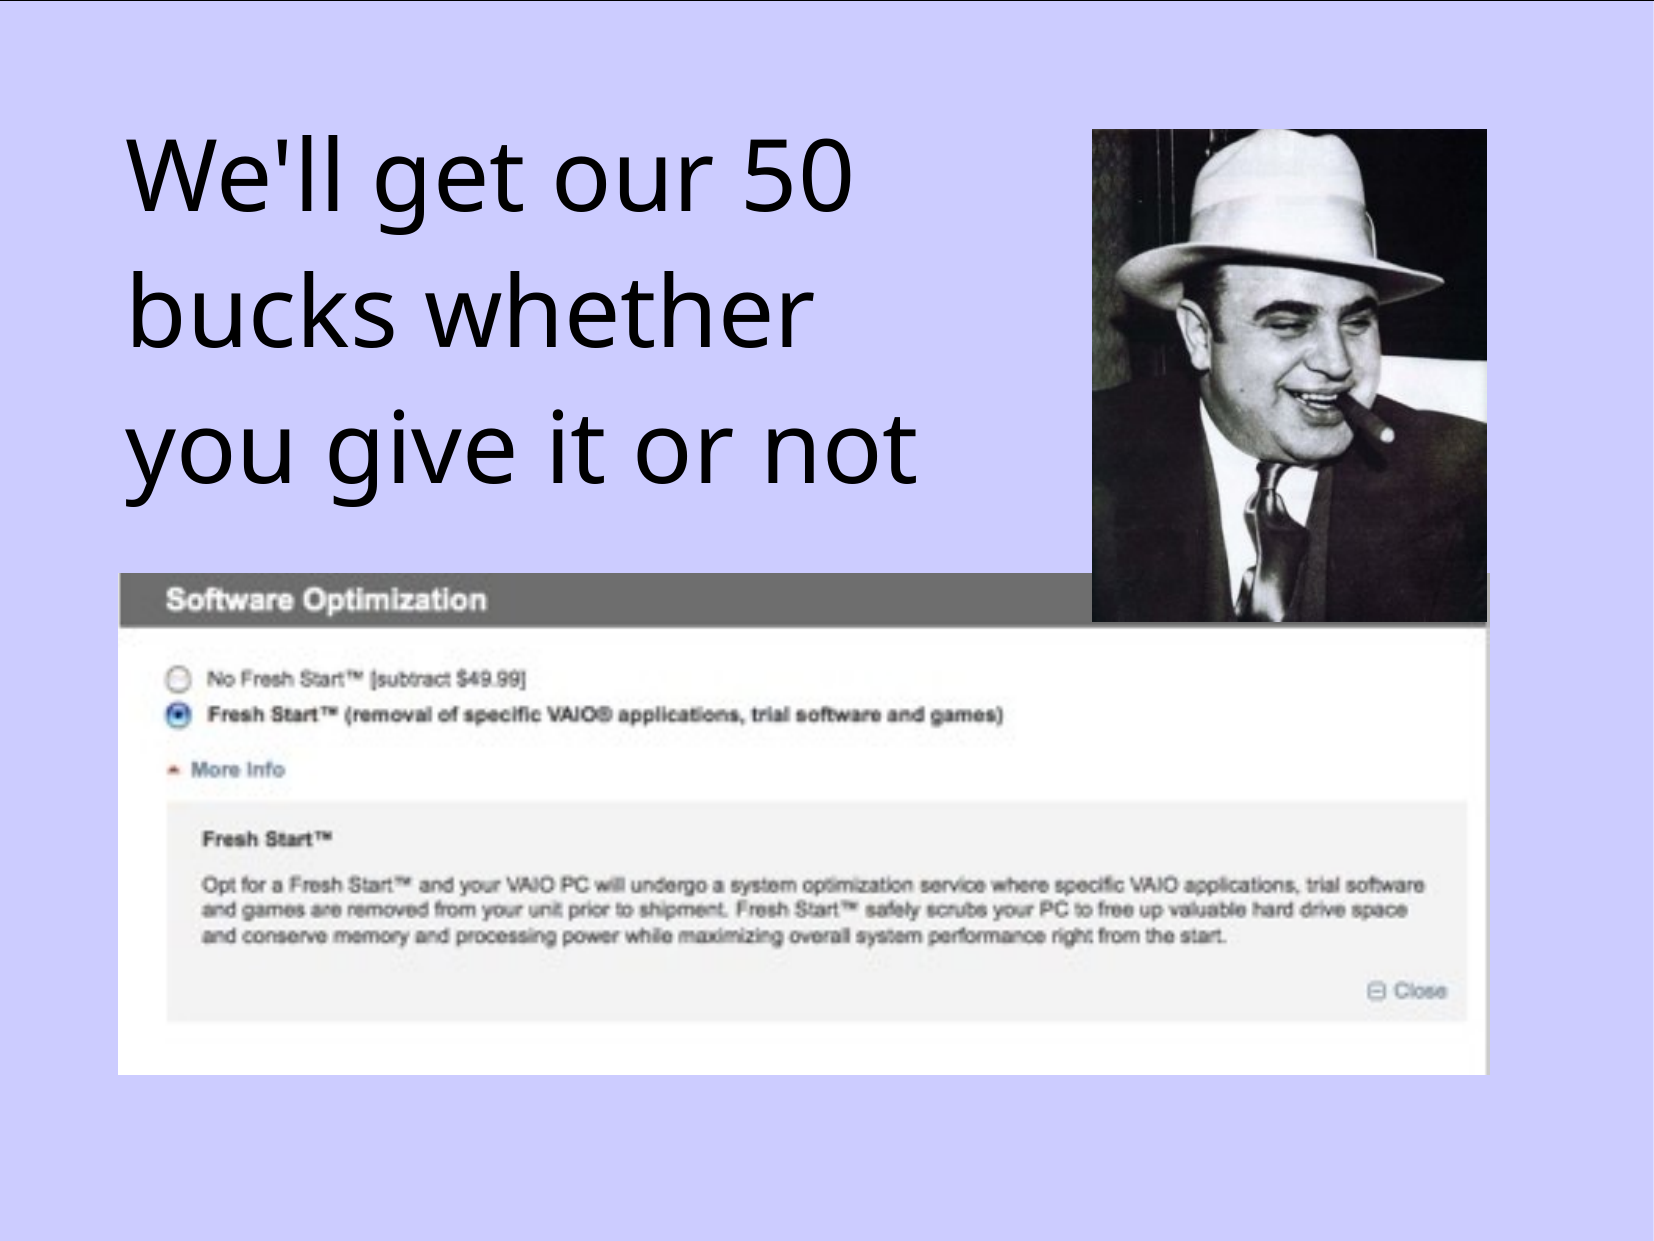

We'll get our 50 bucks whether you give it or not